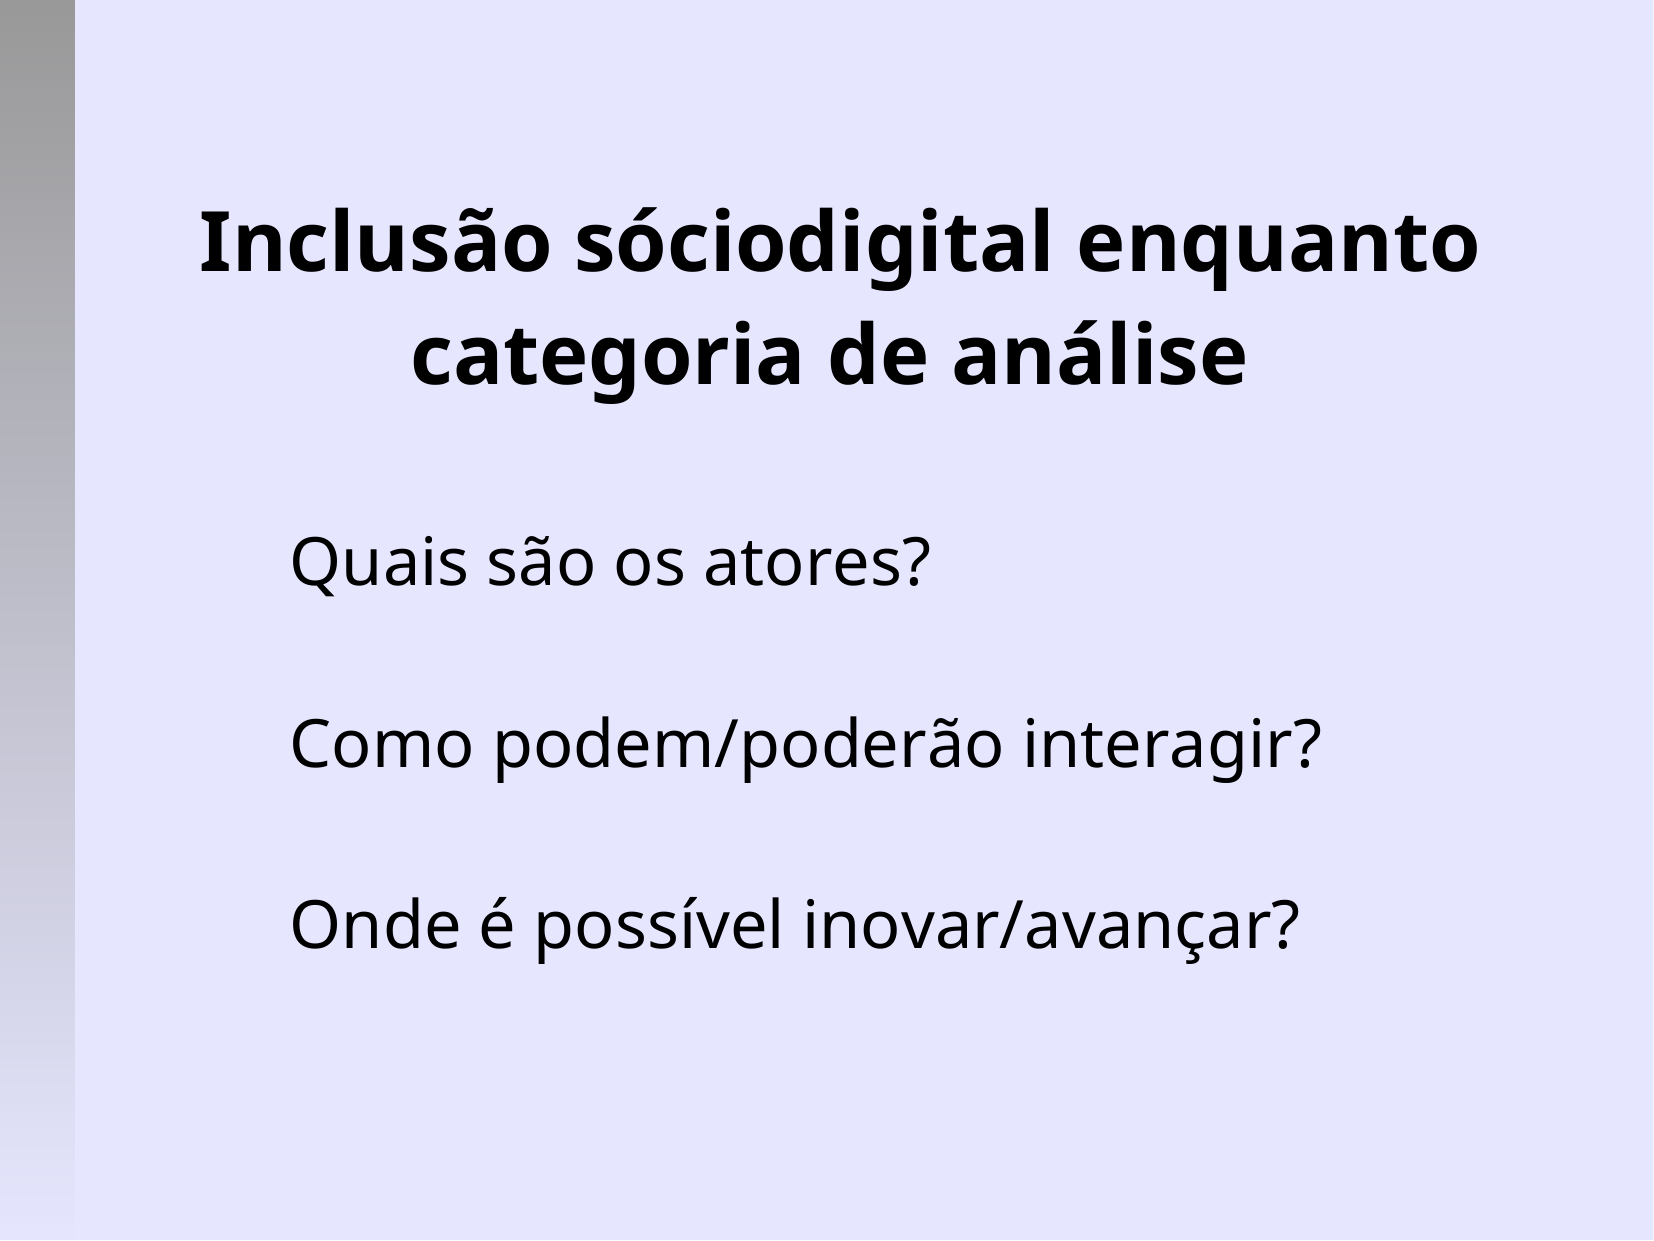

Inclusão sóciodigital enquanto categoria de análise
 Quais são os atores?
 Como podem/poderão interagir?
 Onde é possível inovar/avançar?